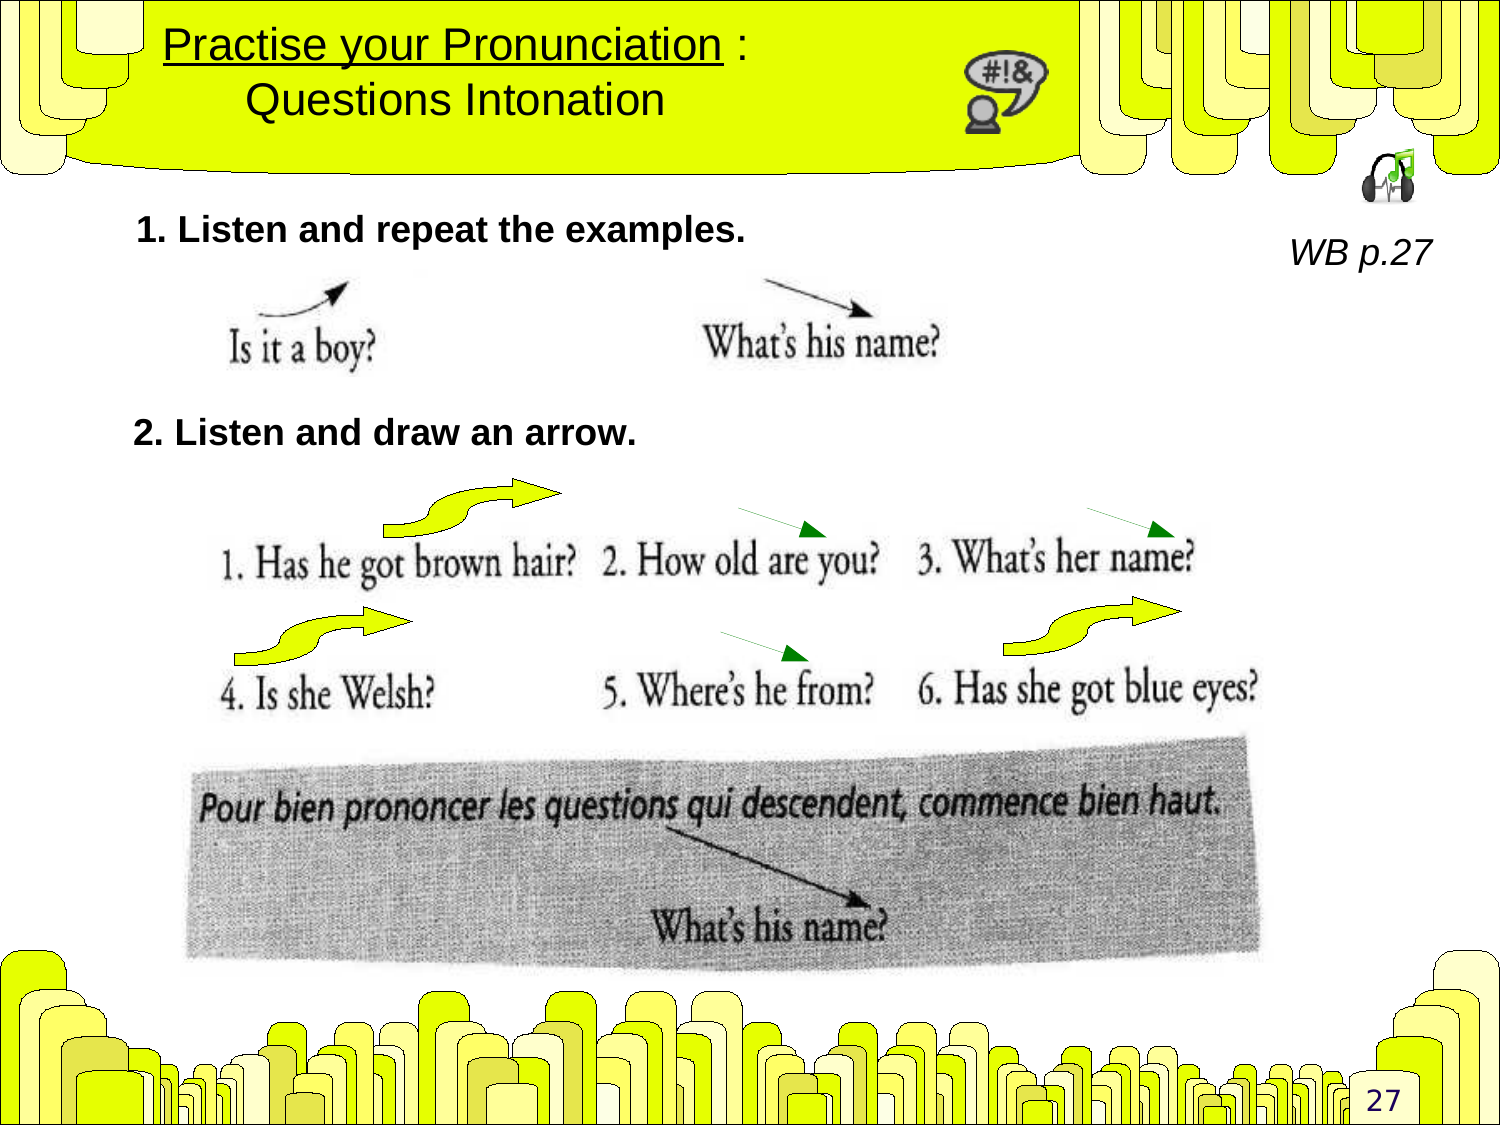

Practise your Pronunciation :
Questions Intonation
1. Listen and repeat the examples.
WB p.27
2. Listen and draw an arrow.